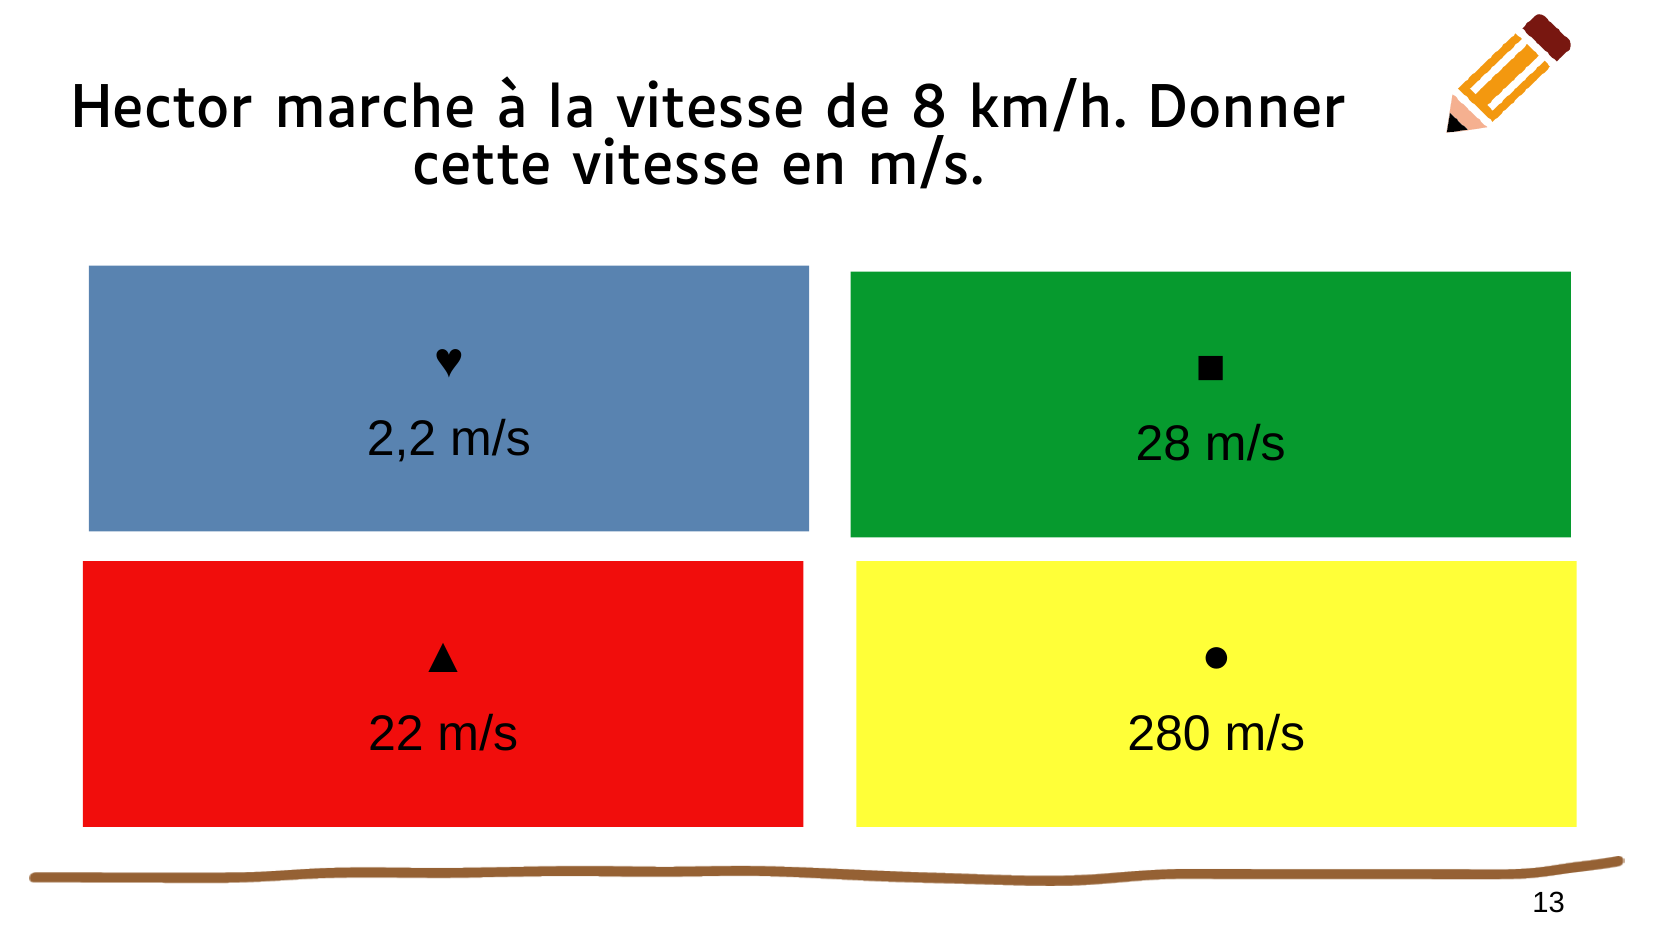

# Hector marche à la vitesse de 8 km/h. Donner cette vitesse en m/s.
♥
2,2 m/s
■
28 m/s
▲
22 m/s
●
280 m/s
13